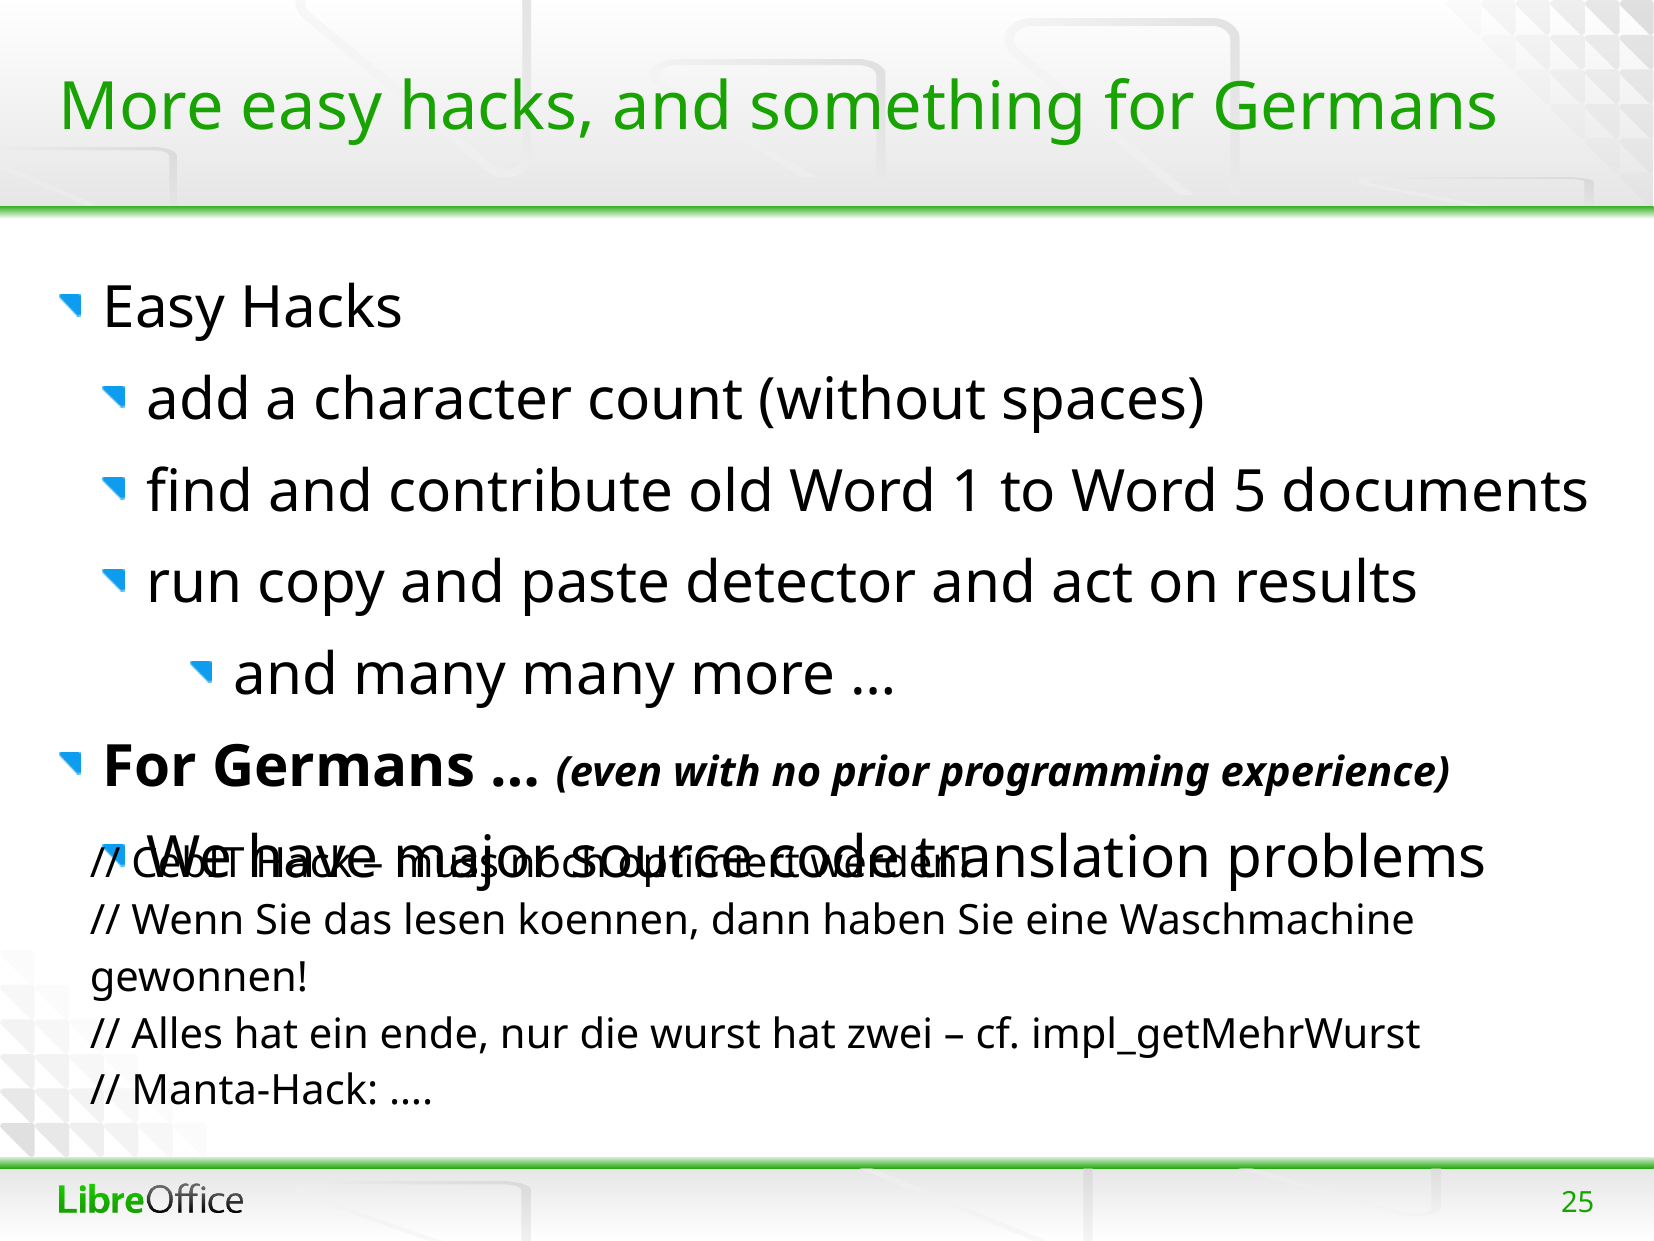

# More easy hacks, and something for Germans
Easy Hacks
add a character count (without spaces)
find and contribute old Word 1 to Word 5 documents
run copy and paste detector and act on results
and many many more …
For Germans … (even with no prior programming experience)
We have major source code translation problems
// CebIT Hack – muss noch optimiert werden!
// Wenn Sie das lesen koennen, dann haben Sie eine Waschmachine gewonnen!
// Alles hat ein ende, nur die wurst hat zwei – cf. impl_getMehrWurst
// Manta-Hack: ….
25